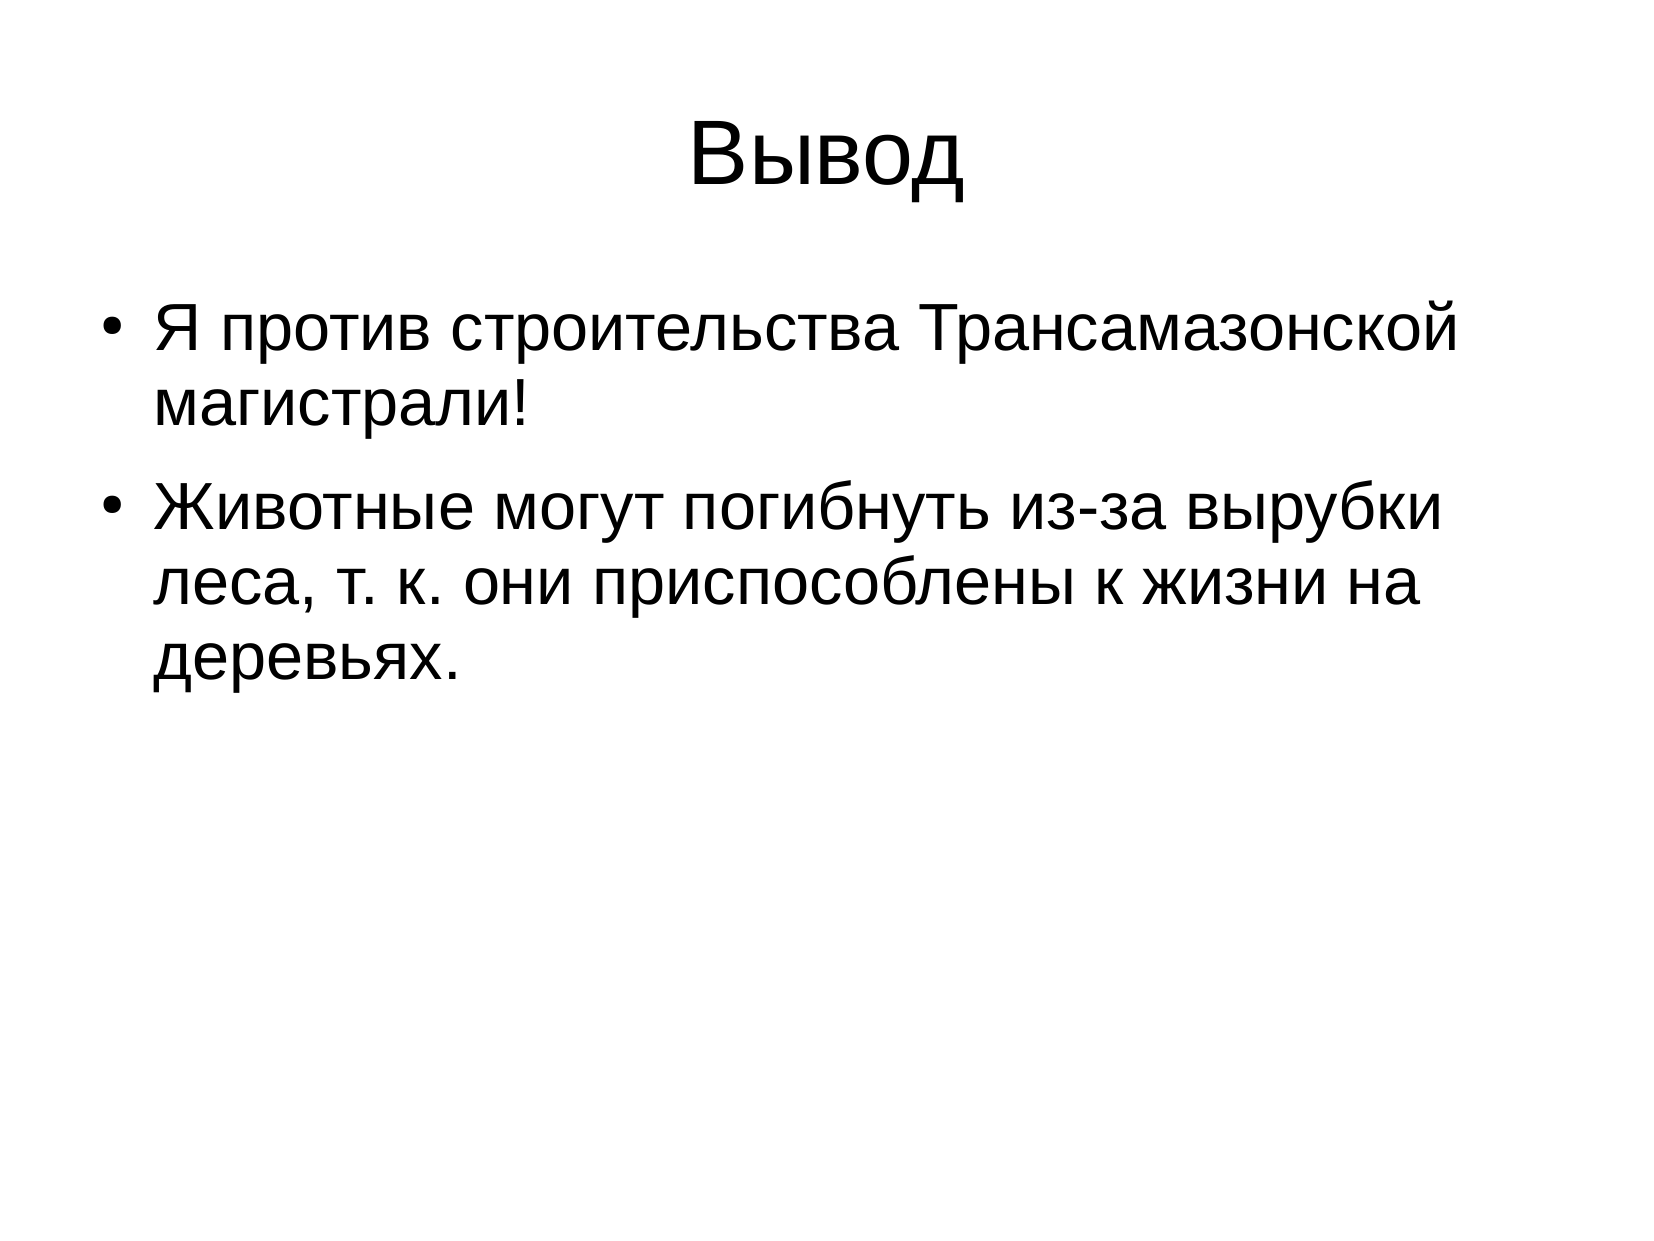

# Вывод
Я против строительства Трансамазонской магистрали!
Животные могут погибнуть из-за вырубки леса, т. к. они приспособлены к жизни на деревьях.